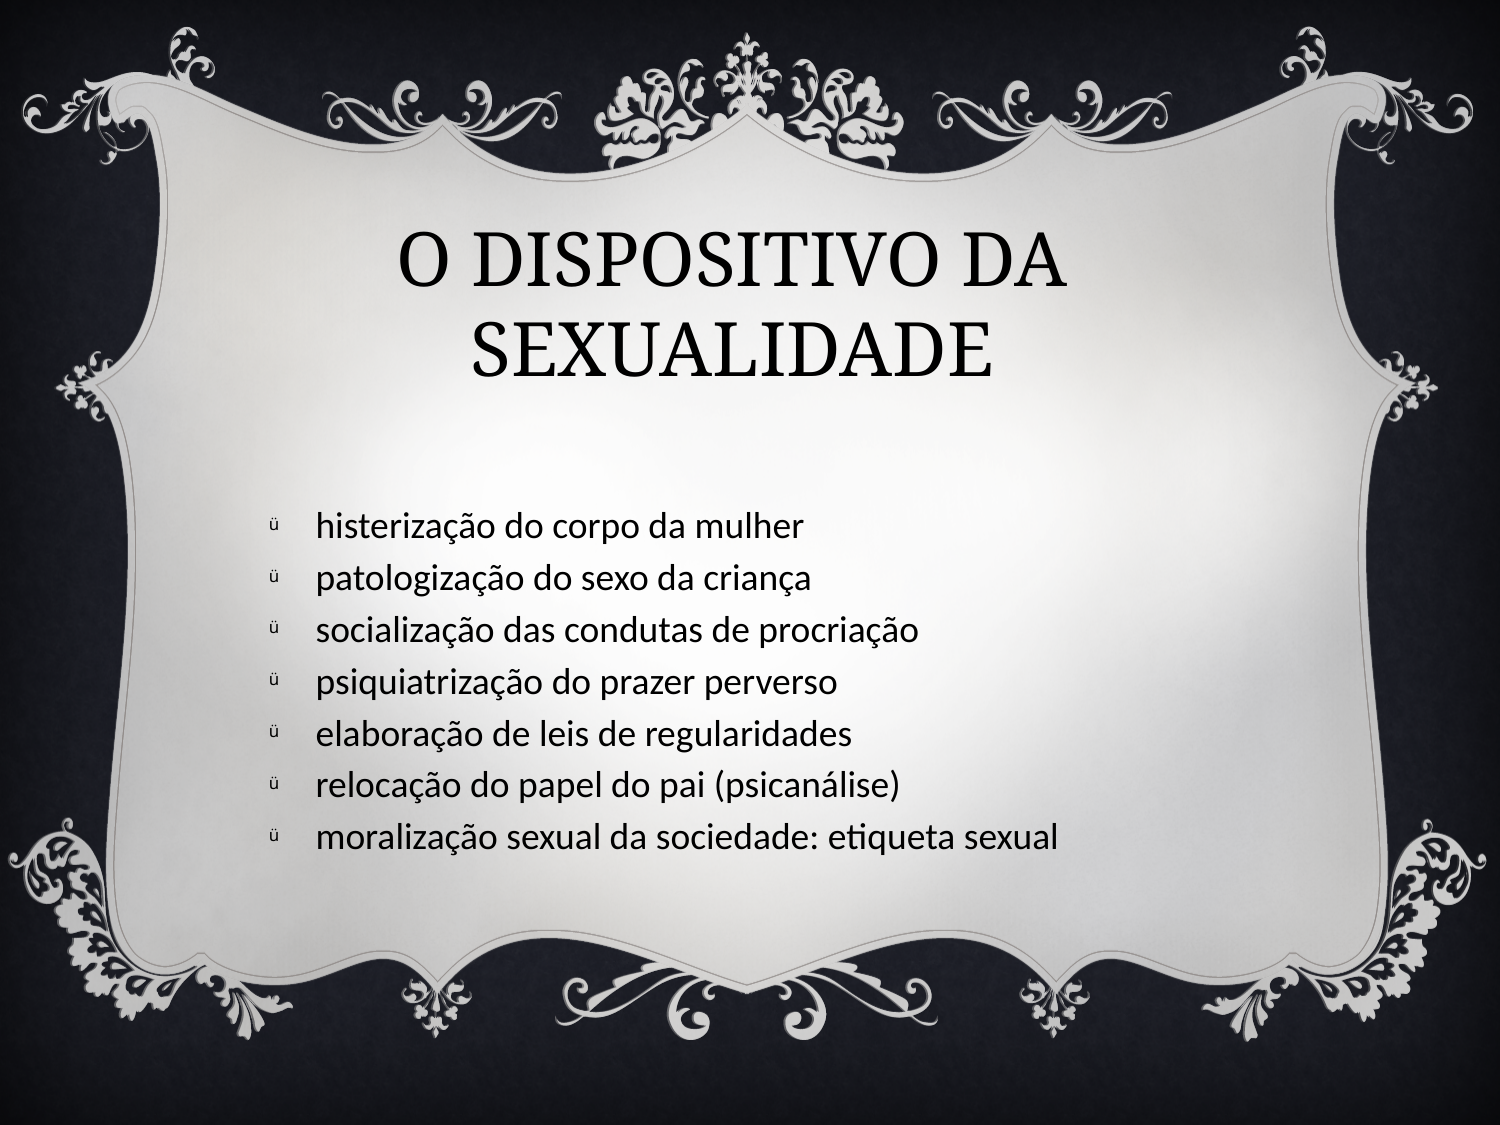

O DISPOSITIVO DA SEXUALIDADE
histerização do corpo da mulher
patologização do sexo da criança
socialização das condutas de procriação
psiquiatrização do prazer perverso
elaboração de leis de regularidades
relocação do papel do pai (psicanálise)
moralização sexual da sociedade: etiqueta sexual